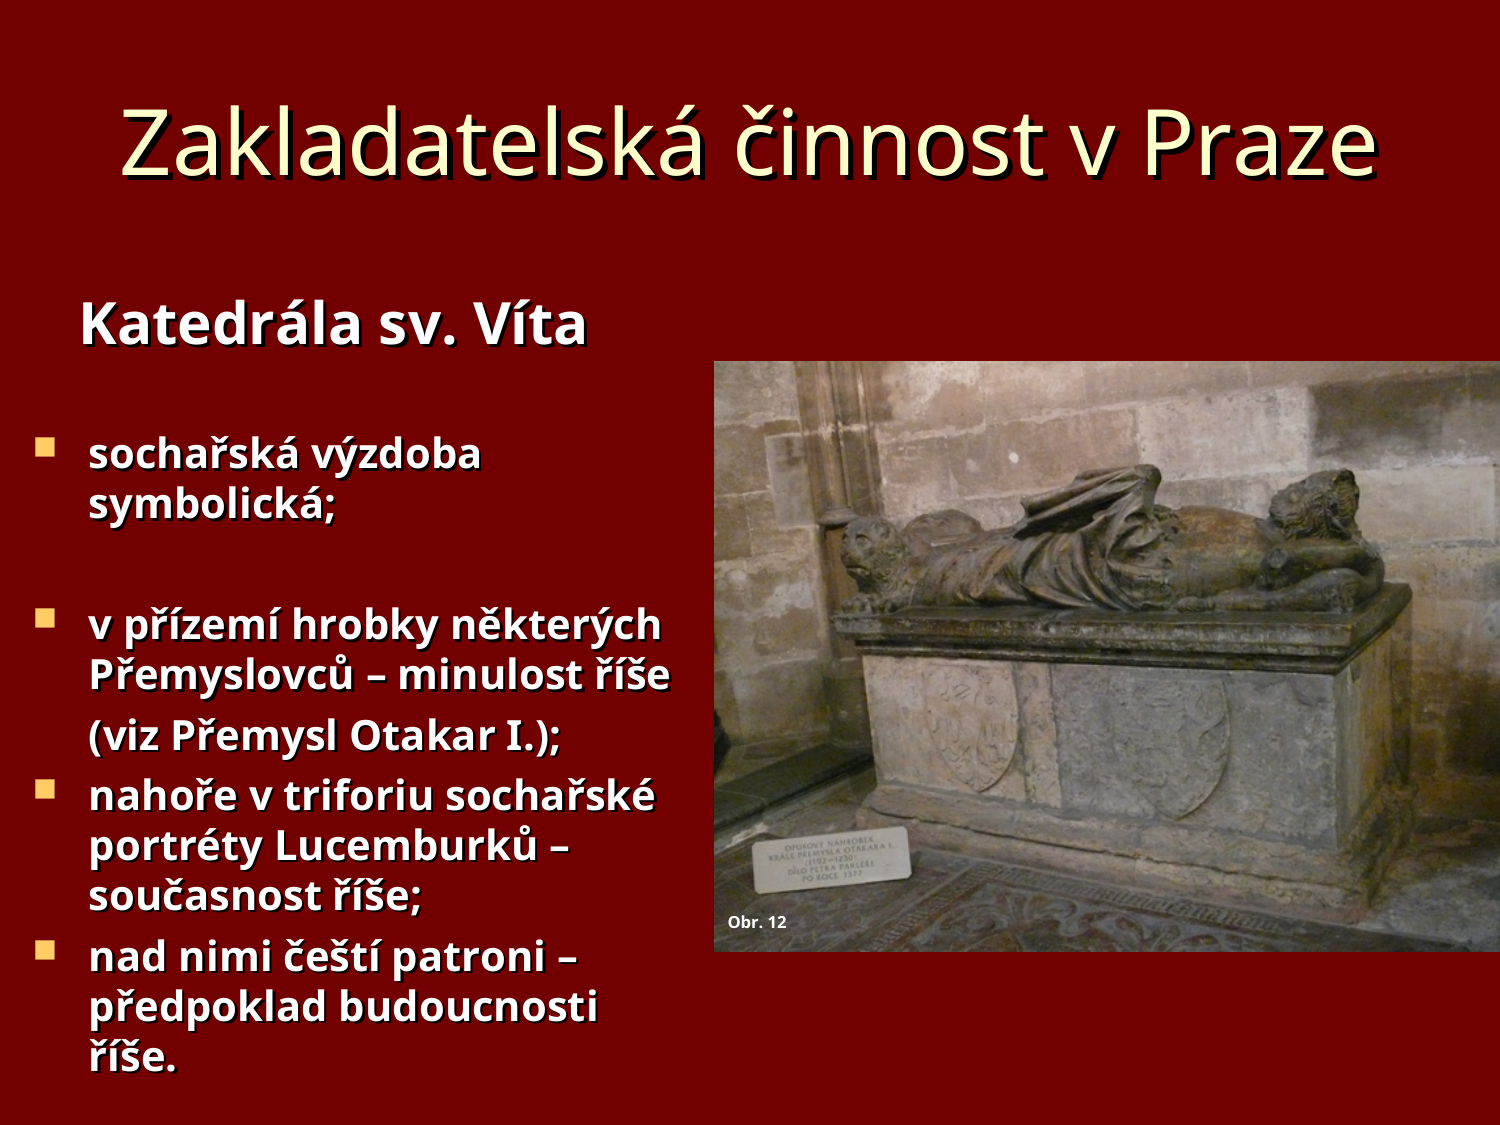

# Zakladatelská činnost v Praze
 Katedrála sv. Víta
sochařská výzdoba symbolická;
v přízemí hrobky některých Přemyslovců – minulost říše
	(viz Přemysl Otakar I.);
nahoře v triforiu sochařské portréty Lucemburků – současnost říše;
nad nimi čeští patroni – předpoklad budoucnosti říše.
Obr. 12